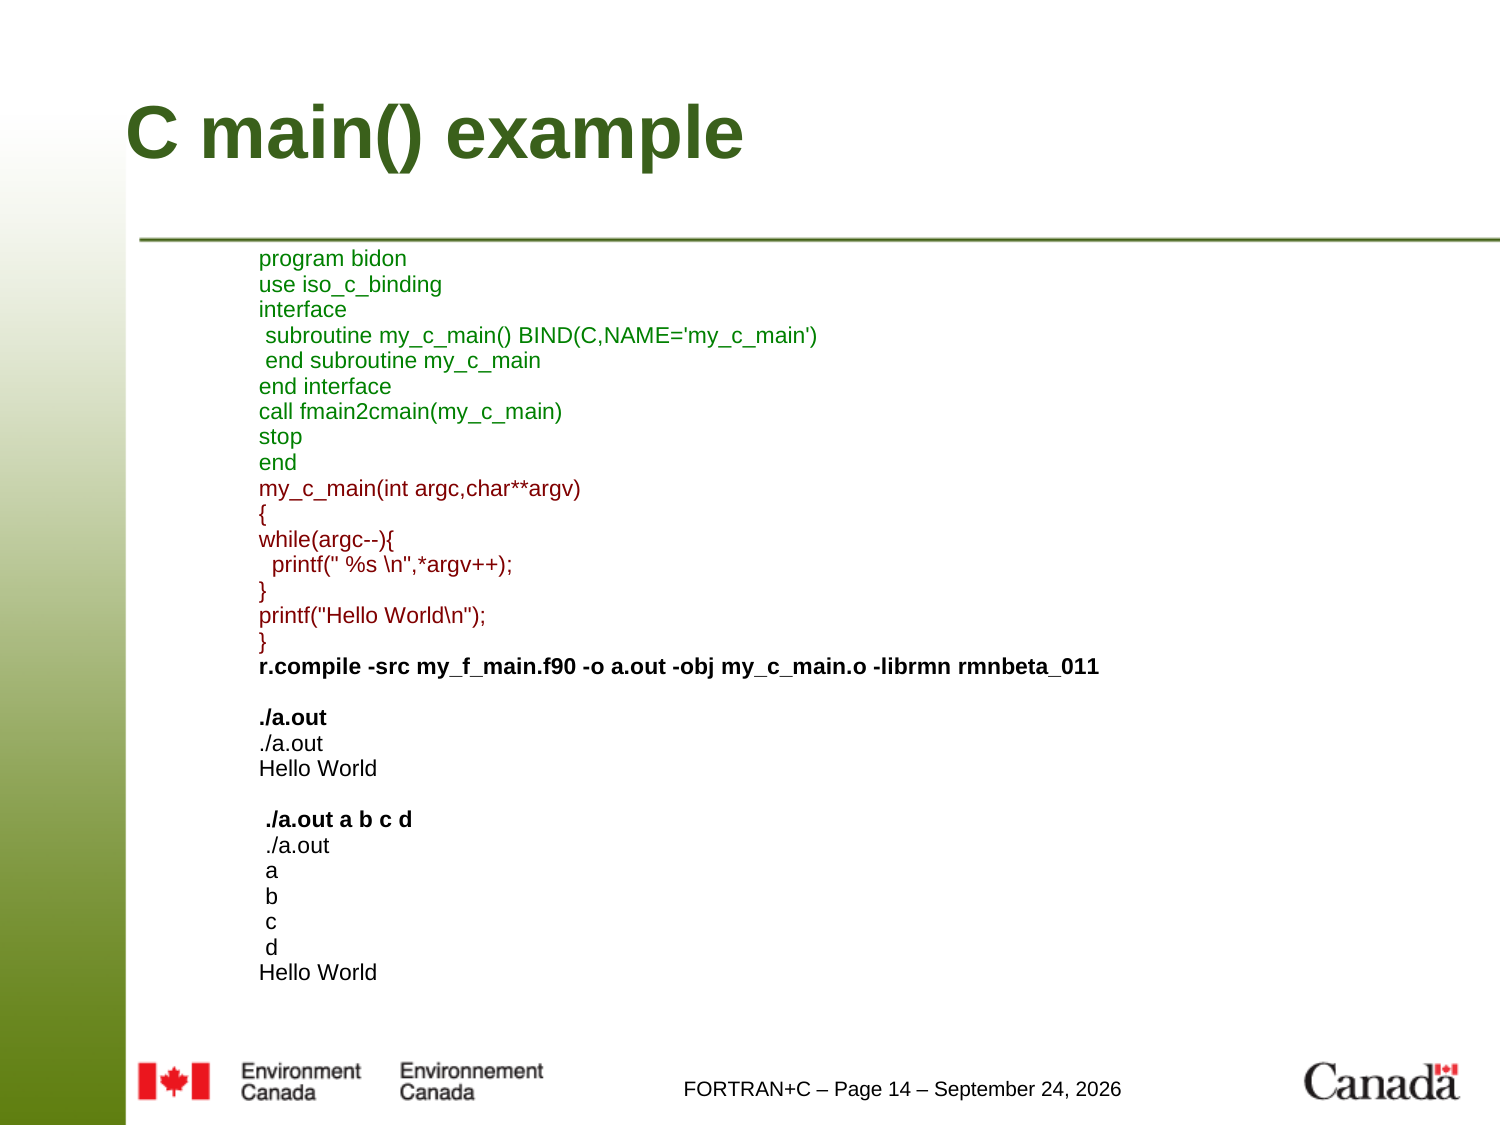

# C main() example
program bidon
use iso_c_binding
interface
 subroutine my_c_main() BIND(C,NAME='my_c_main')
 end subroutine my_c_main
end interface
call fmain2cmain(my_c_main)
stop
end
my_c_main(int argc,char**argv)
{
while(argc--){
 printf(" %s \n",*argv++);
}
printf("Hello World\n");
}
r.compile -src my_f_main.f90 -o a.out -obj my_c_main.o -librmn rmnbeta_011
./a.out
./a.out
Hello World
 ./a.out a b c d
 ./a.out
 a
 b
 c
 d
Hello World